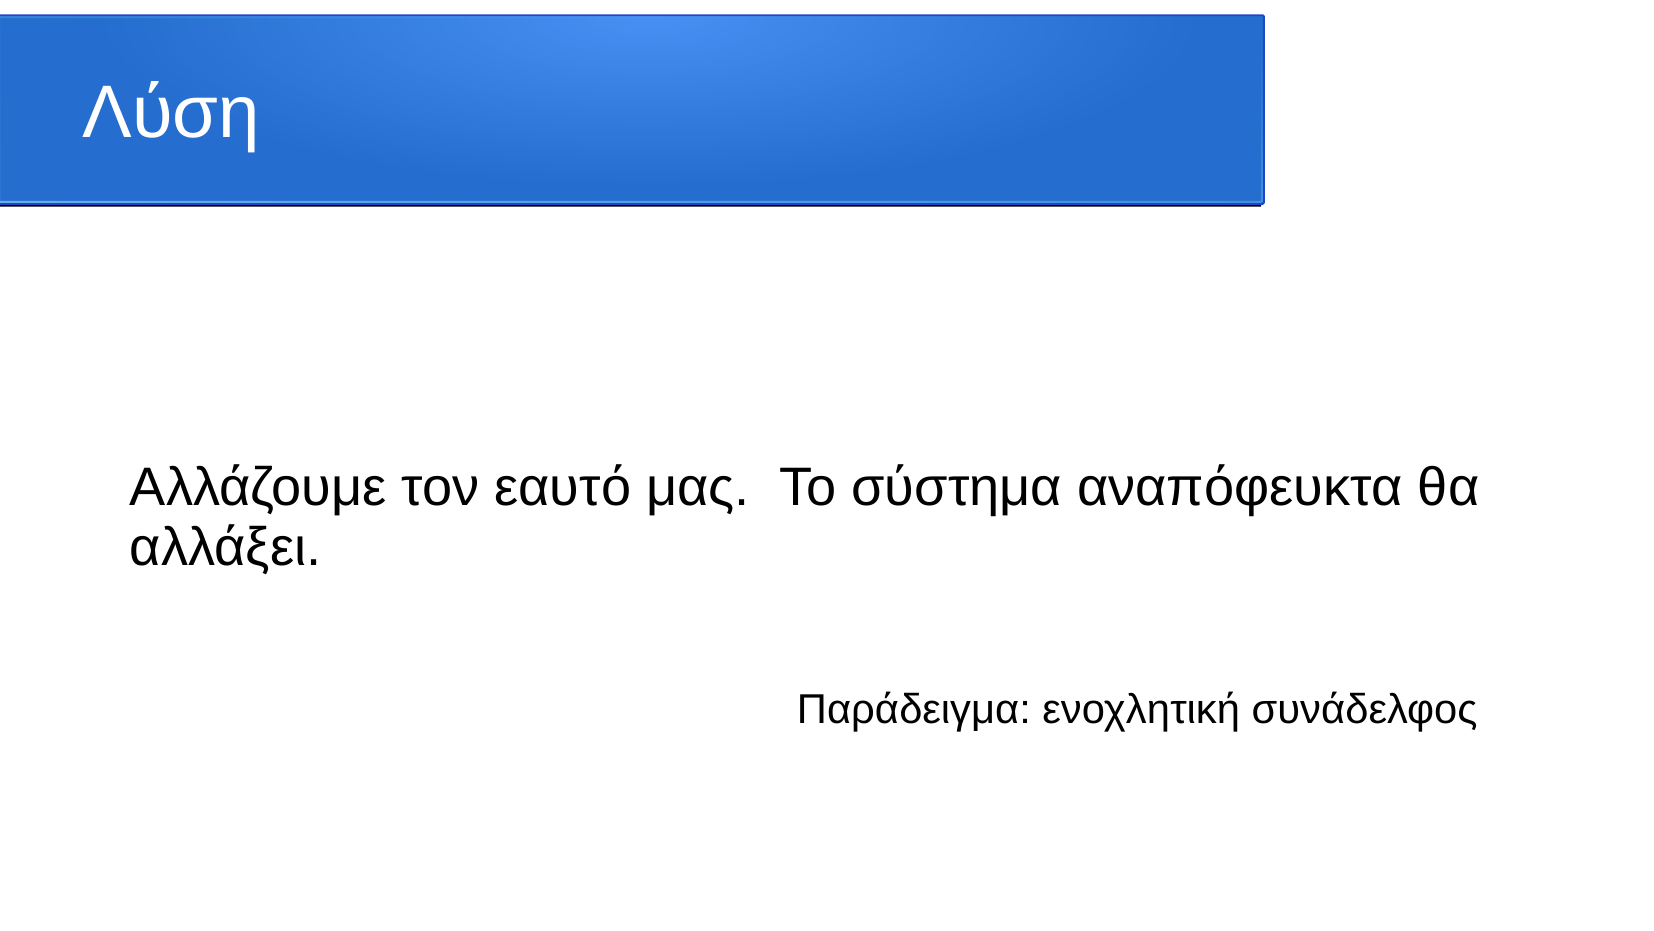

# Λύση
Αλλάζουμε τον εαυτό μας. Το σύστημα αναπόφευκτα θα αλλάξει.
 Παράδειγμα: ενοχλητική συνάδελφος